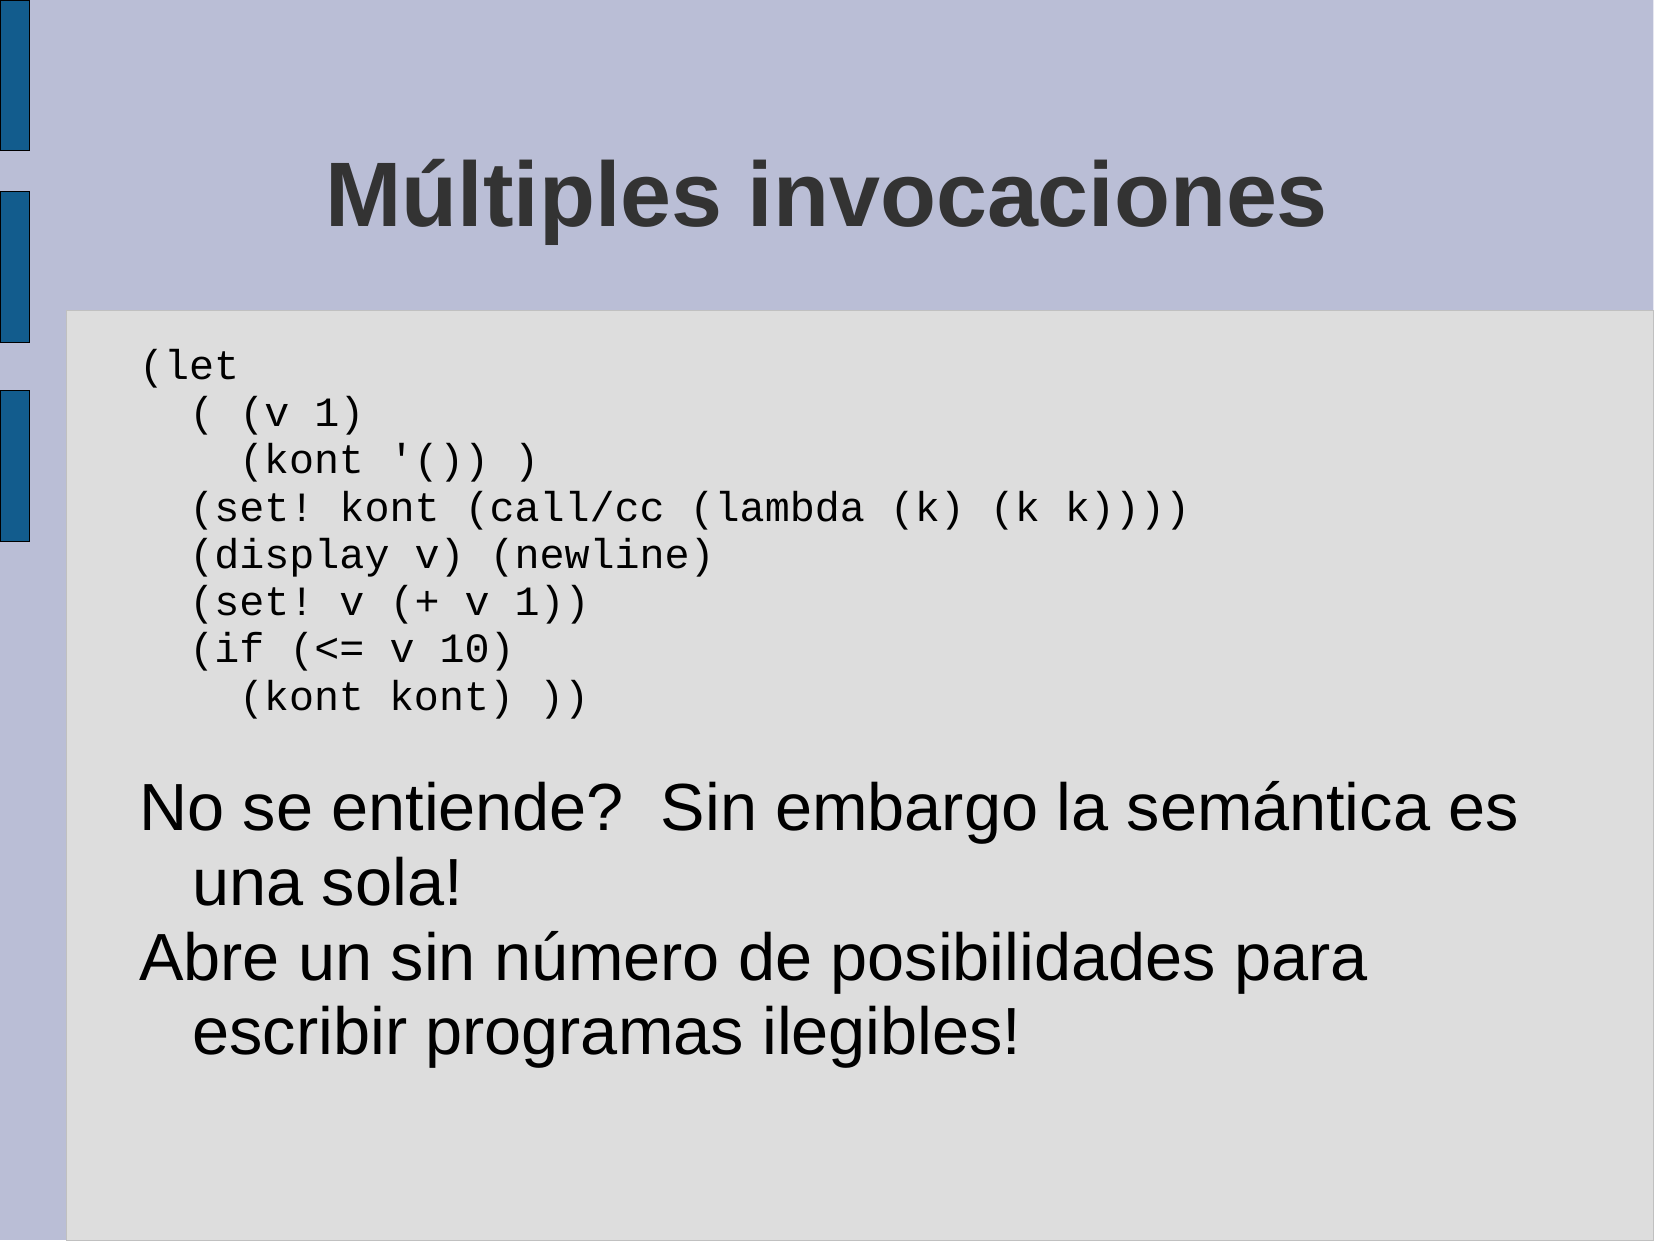

# Múltiples invocaciones
(let
 ( (v 1)
 (kont '()) )
 (set! kont (call/cc (lambda (k) (k k))))
 (display v) (newline)
 (set! v (+ v 1))
 (if (<= v 10)
 (kont kont) ))
No se entiende? Sin embargo la semántica es una sola!
Abre un sin número de posibilidades para escribir programas ilegibles!